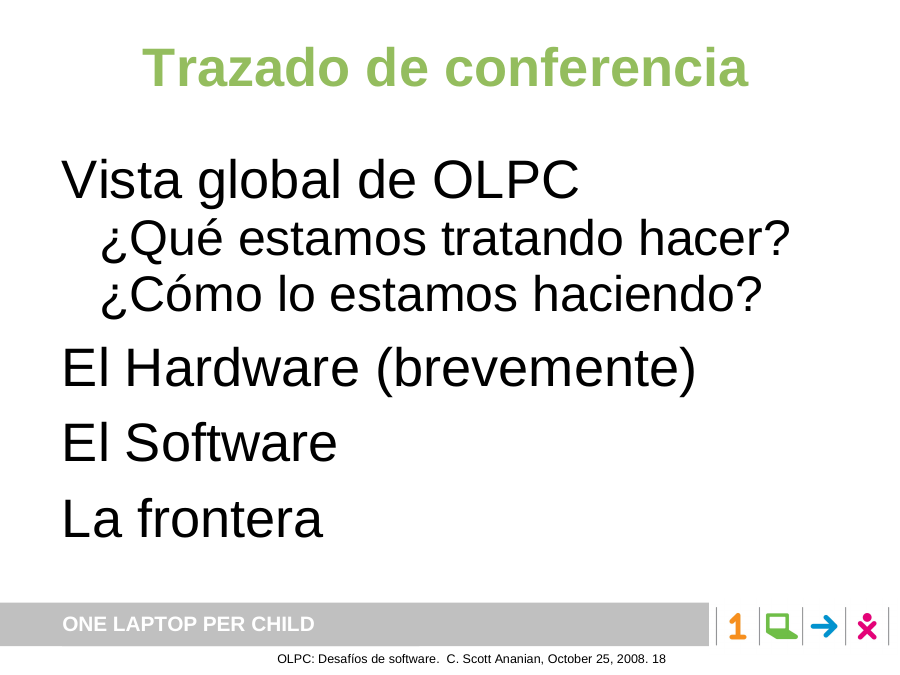

# Trazado de conferencia
Vista global de OLPC
¿Qué estamos tratando hacer?
¿Cómo lo estamos haciendo?
El Hardware (brevemente)
El Software
La frontera